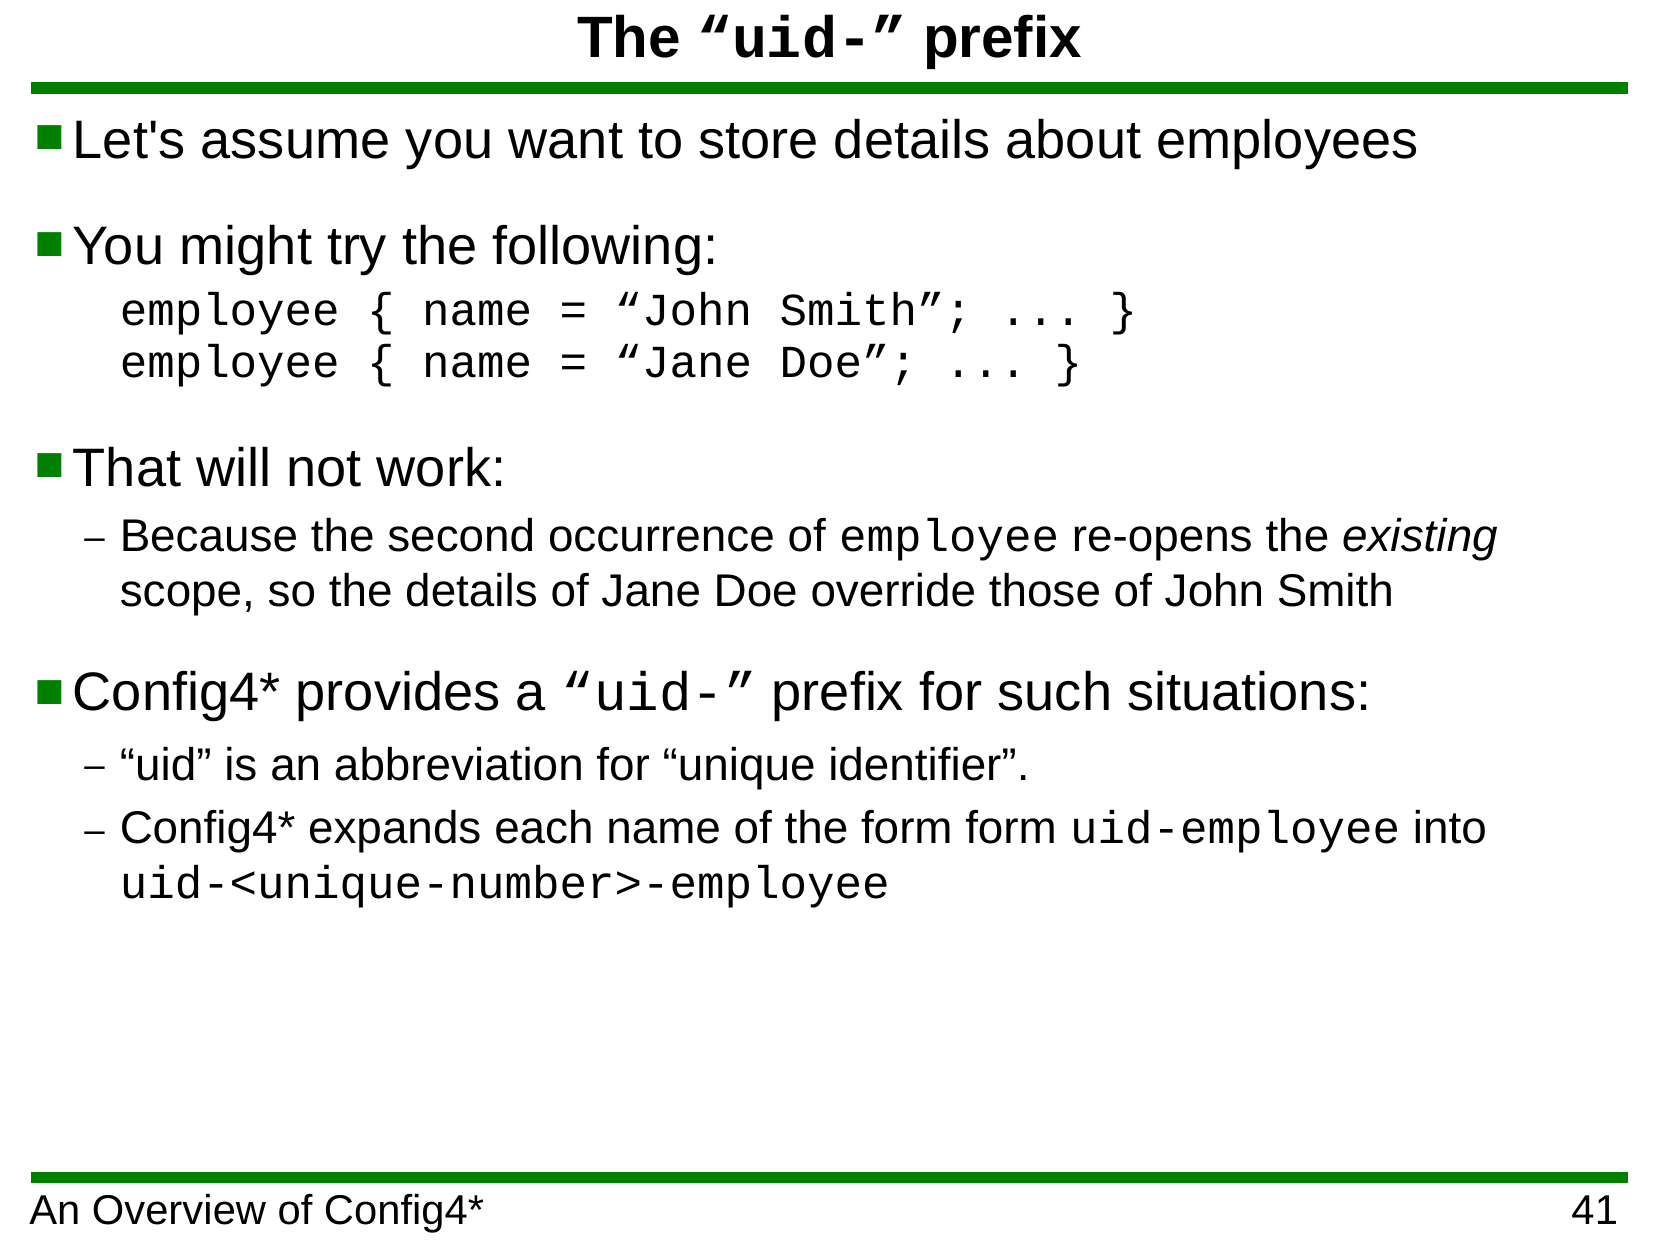

# The “uid-” prefix
Let's assume you want to store details about employees
You might try the following:
employee { name = “John Smith”; ... }
employee { name = “Jane Doe”; ... }
That will not work:
Because the second occurrence of employee re-opens the existing scope, so the details of Jane Doe override those of John Smith
Config4* provides a “uid-” prefix for such situations:
“uid” is an abbreviation for “unique identifier”.
Config4* expands each name of the form form uid-employee into
uid-<unique-number>-employee
An Overview of Config4*
41